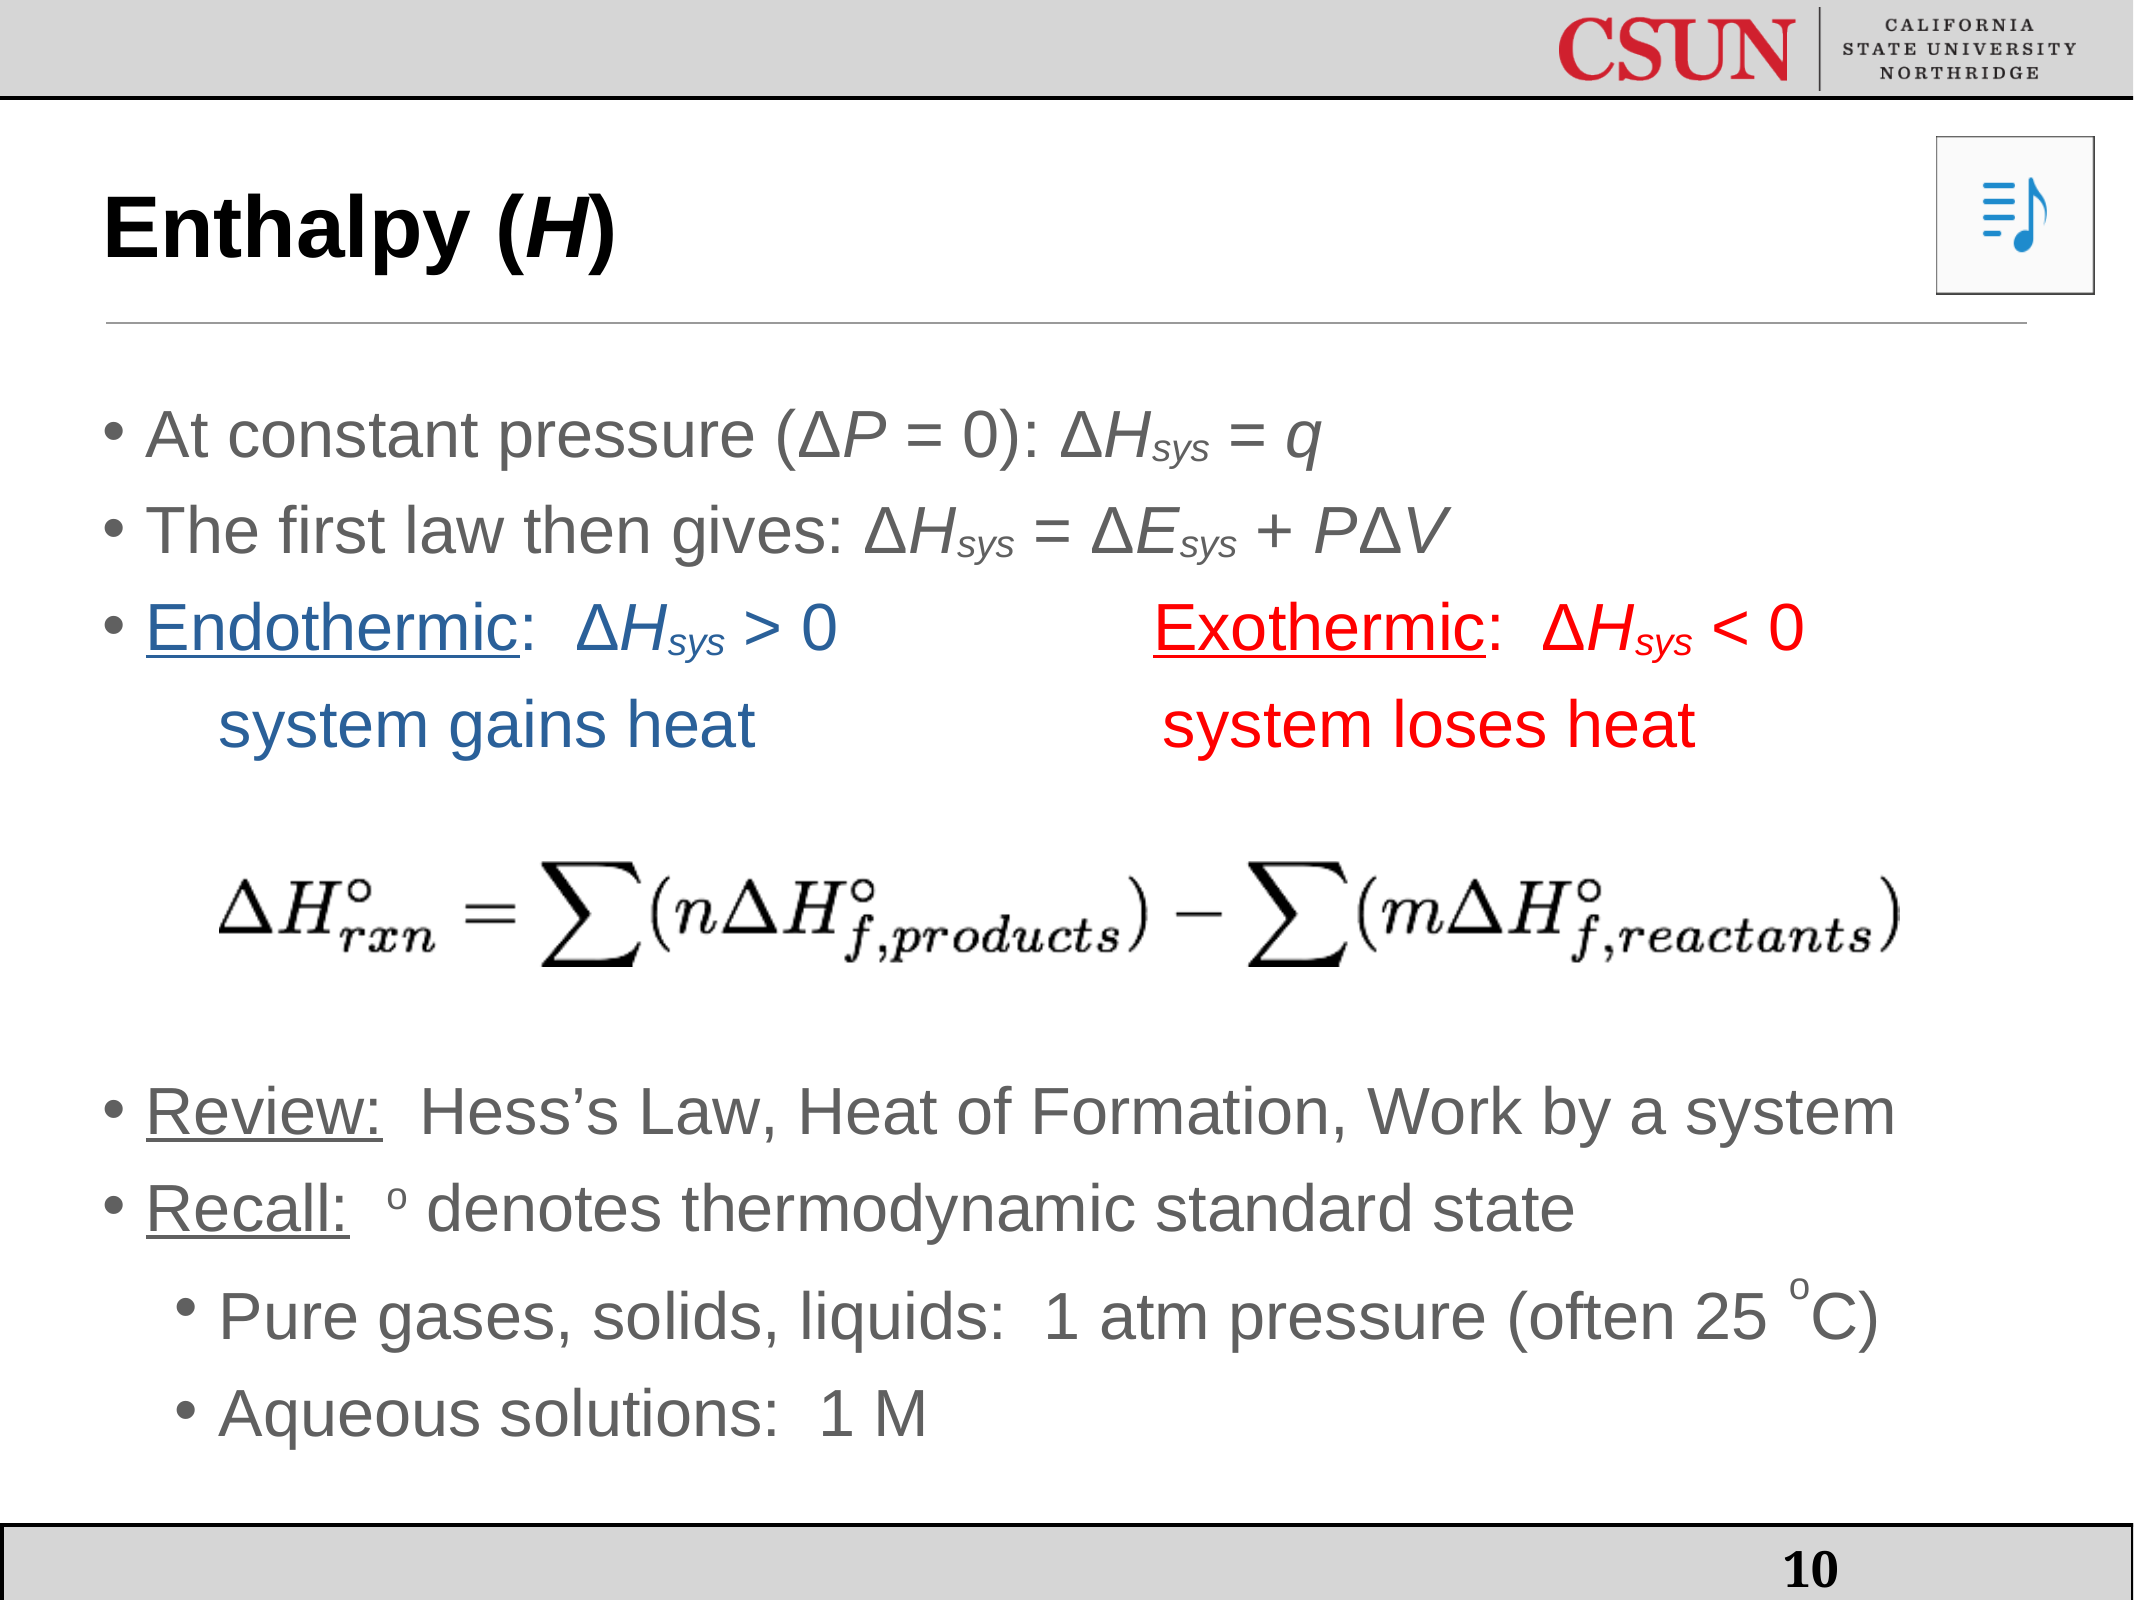

# Enthalpy (H)
At constant pressure (ΔP = 0): ΔHsys = q
The first law then gives: ΔHsys = ΔEsys + PΔV
Endothermic: ΔHsys > 0 Exothermic: ΔHsys < 0
system gains heat system loses heat
Review: Hess’s Law, Heat of Formation, Work by a system
Recall: o denotes thermodynamic standard state
Pure gases, solids, liquids: 1 atm pressure (often 25 oC)
Aqueous solutions: 1 M
10